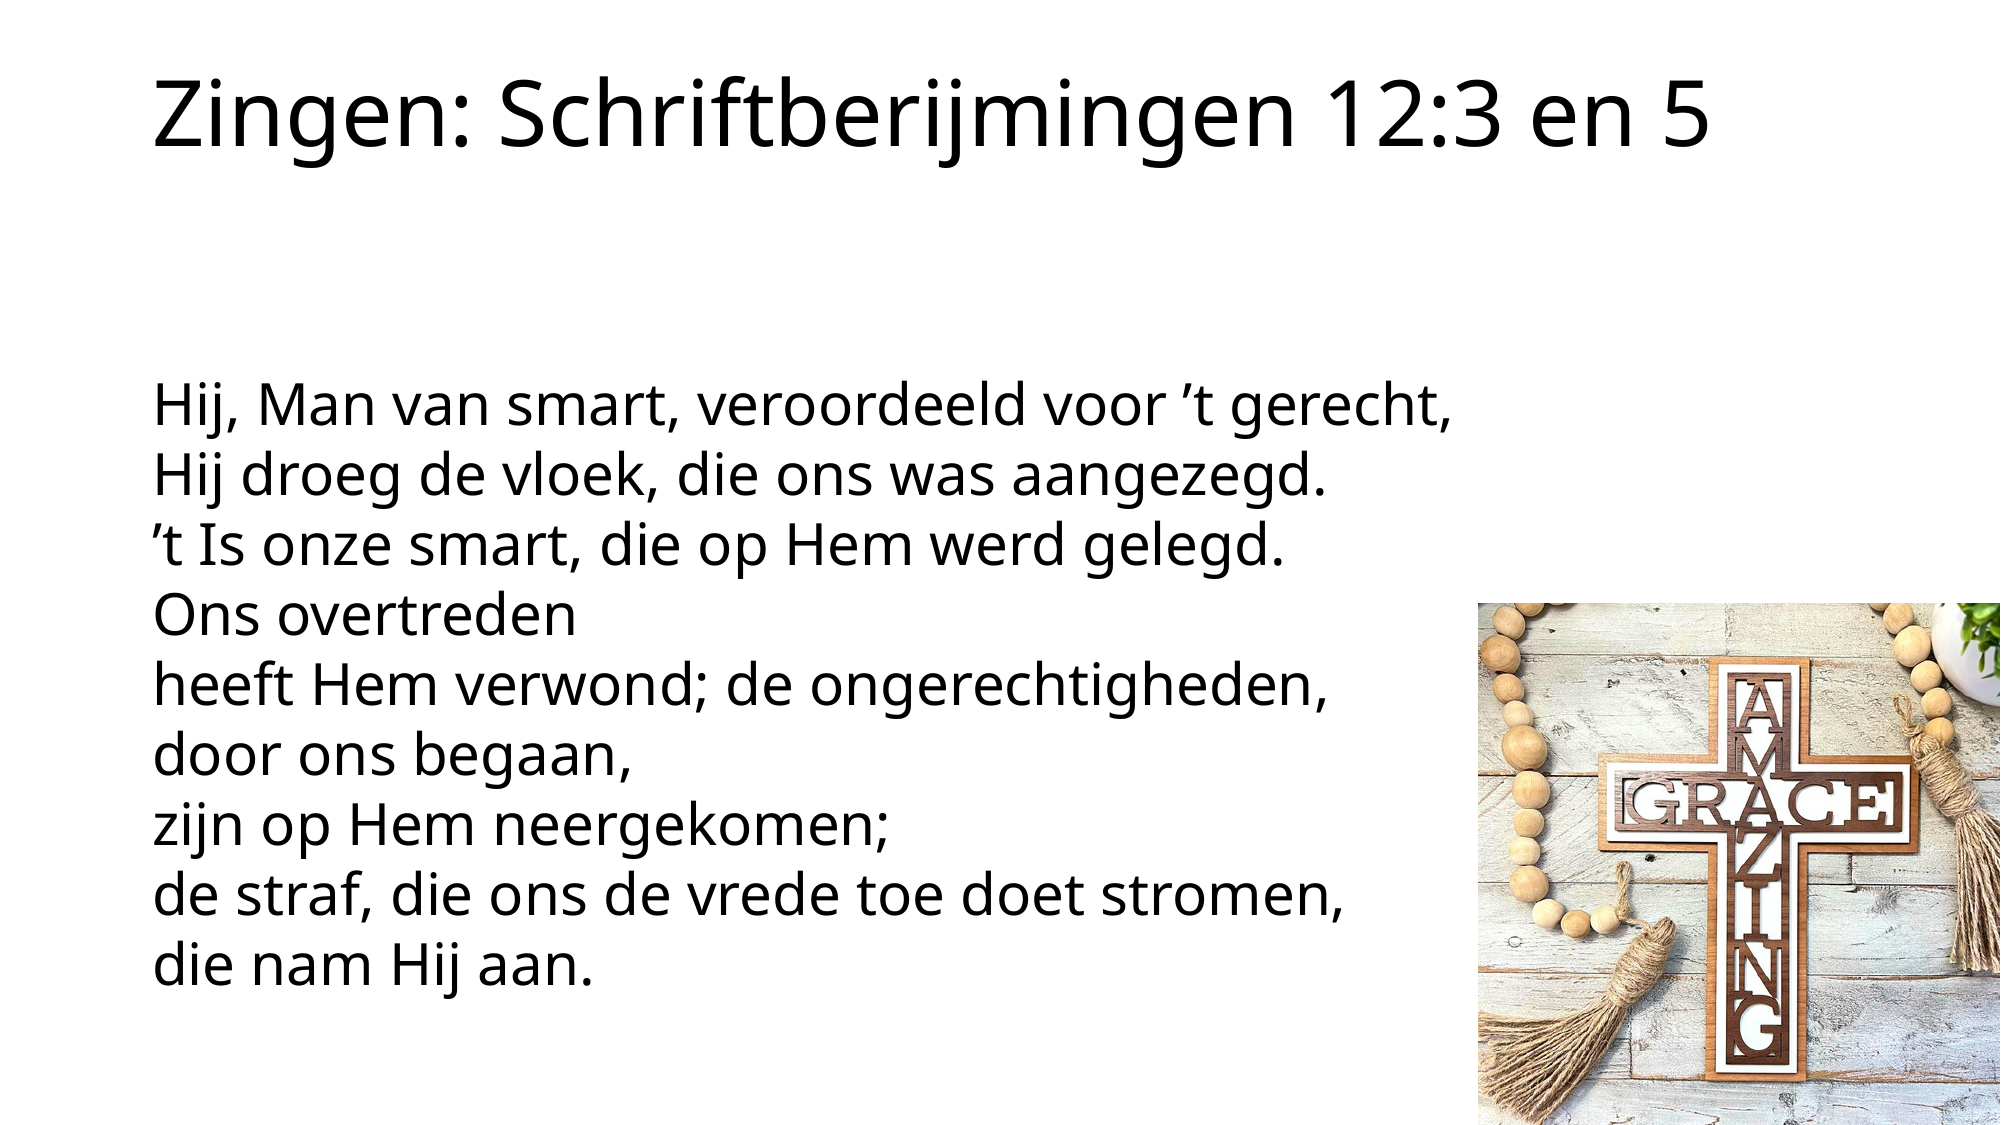

# Zingen: Schriftberijmingen 12:3 en 5
Hij, Man van smart, veroordeeld voor ’t gerecht,
Hij droeg de vloek, die ons was aangezegd.
’t Is onze smart, die op Hem werd gelegd.
Ons overtreden
heeft Hem verwond; de ongerechtigheden,
door ons begaan,
zijn op Hem neergekomen;
de straf, die ons de vrede toe doet stromen,
die nam Hij aan.